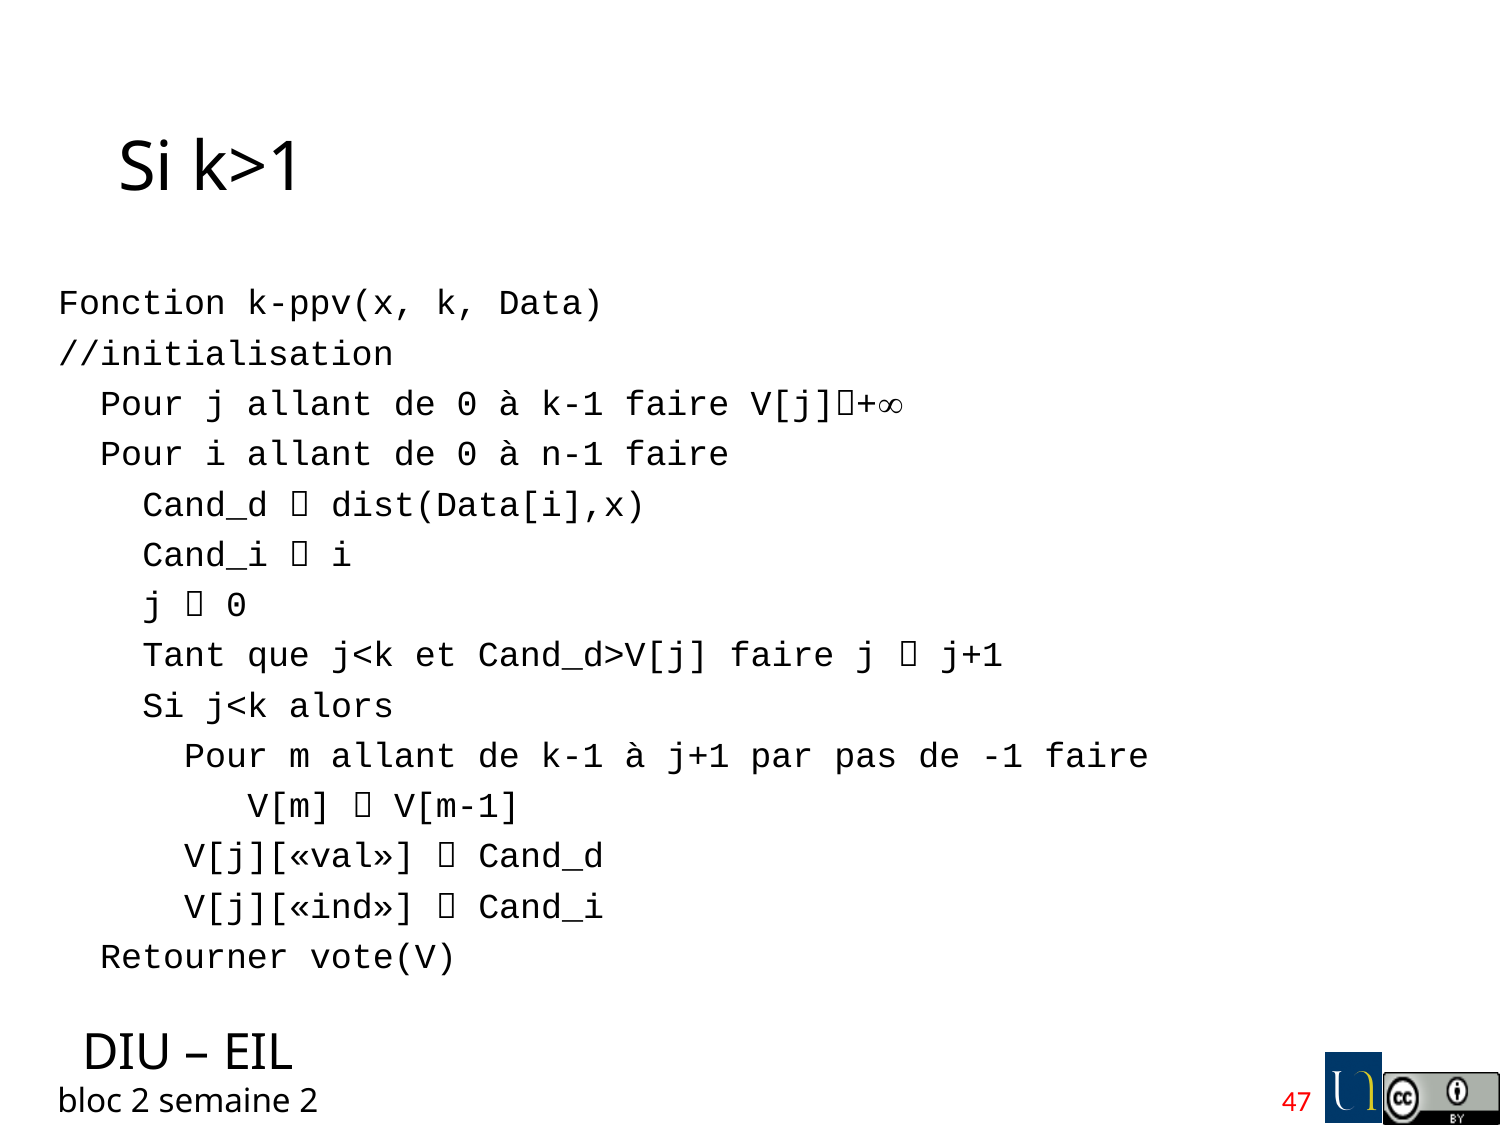

# Si k>1
Fonction k-ppv(x, k, Data)
//initialisation
 Pour j allant de 0 à k-1 faire V[j]+∞
 Pour i allant de 0 à n-1 faire
 Cand_d  dist(Data[i],x)
 Cand_i  i
 j  0
 Tant que j<k et Cand_d>V[j] faire j  j+1
 Si j<k alors
 Pour m allant de k-1 à j+1 par pas de -1 faire
 V[m]  V[m-1]
 V[j][«val»]  Cand_d
 V[j][«ind»]  Cand_i
 Retourner vote(V)